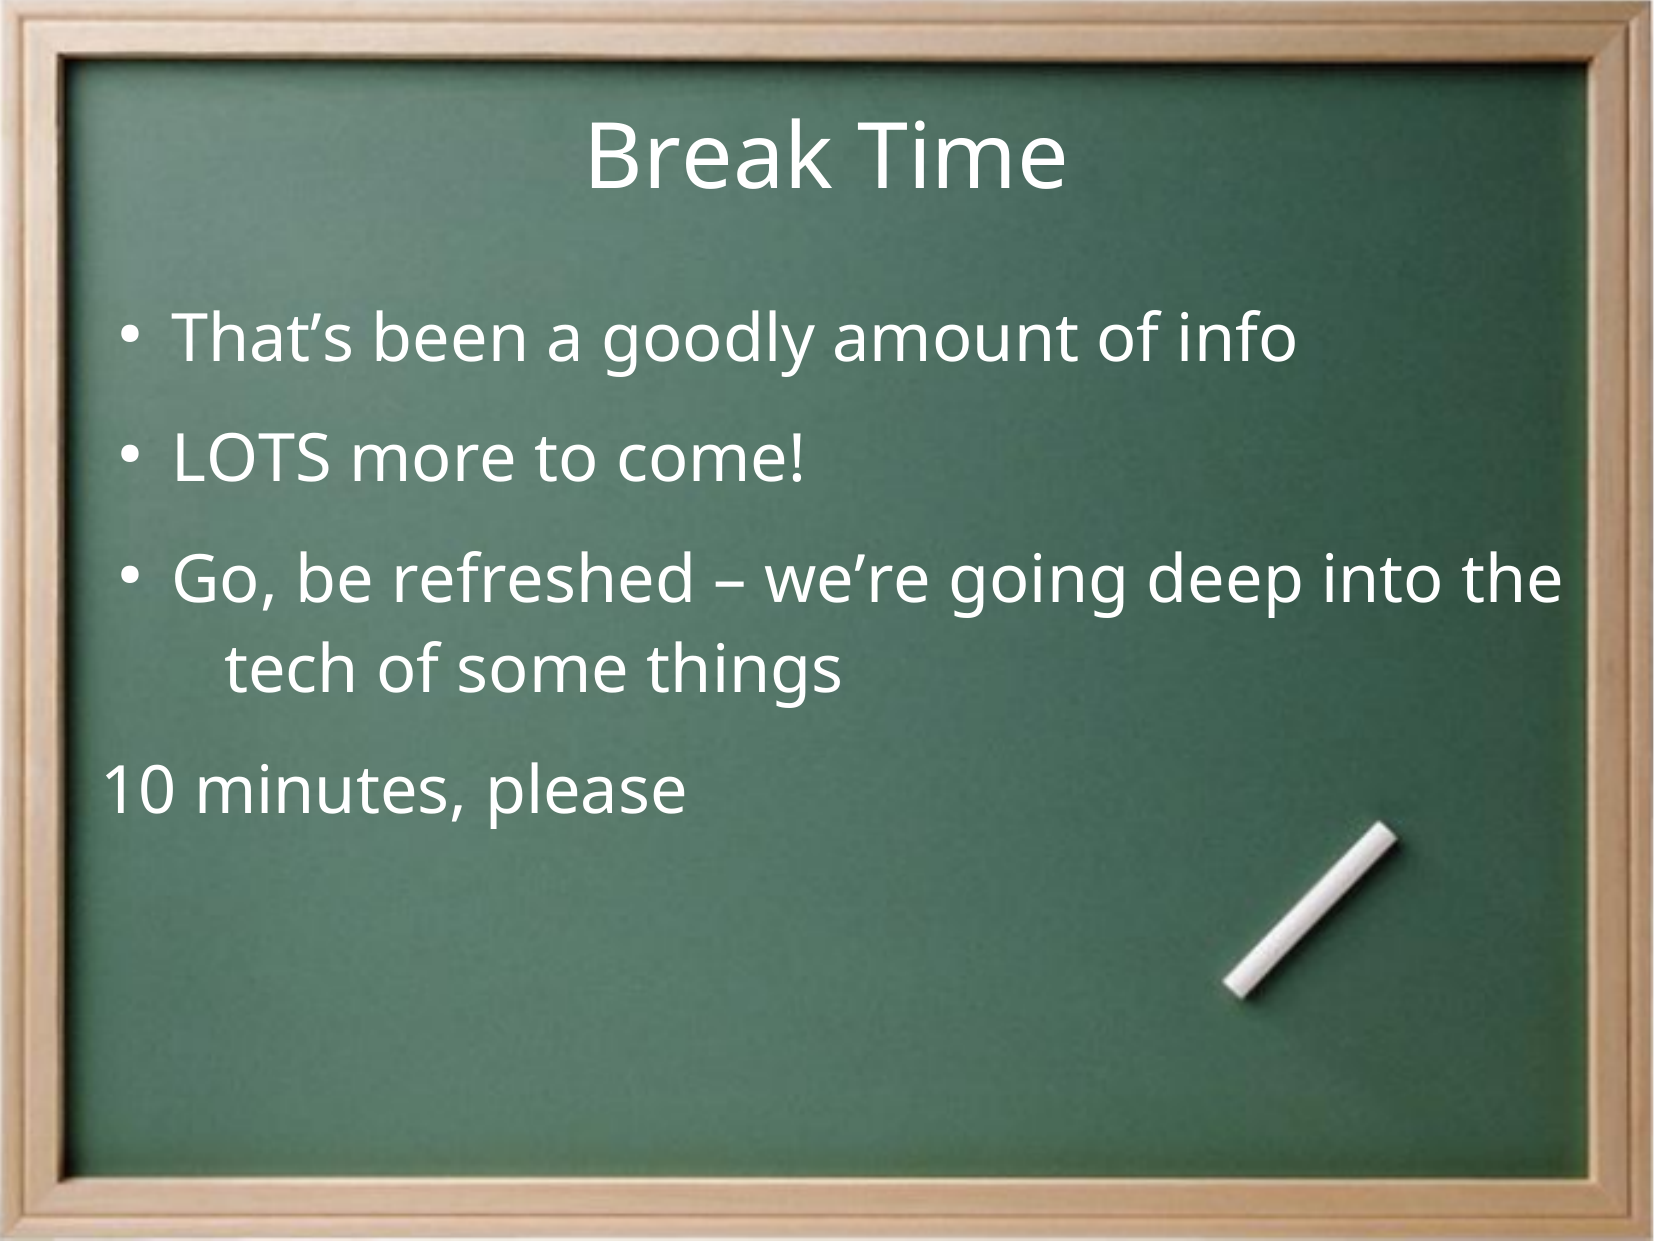

# Break Time
That’s been a goodly amount of info
LOTS more to come!
Go, be refreshed – we’re going deep into the tech of some things
10 minutes, please